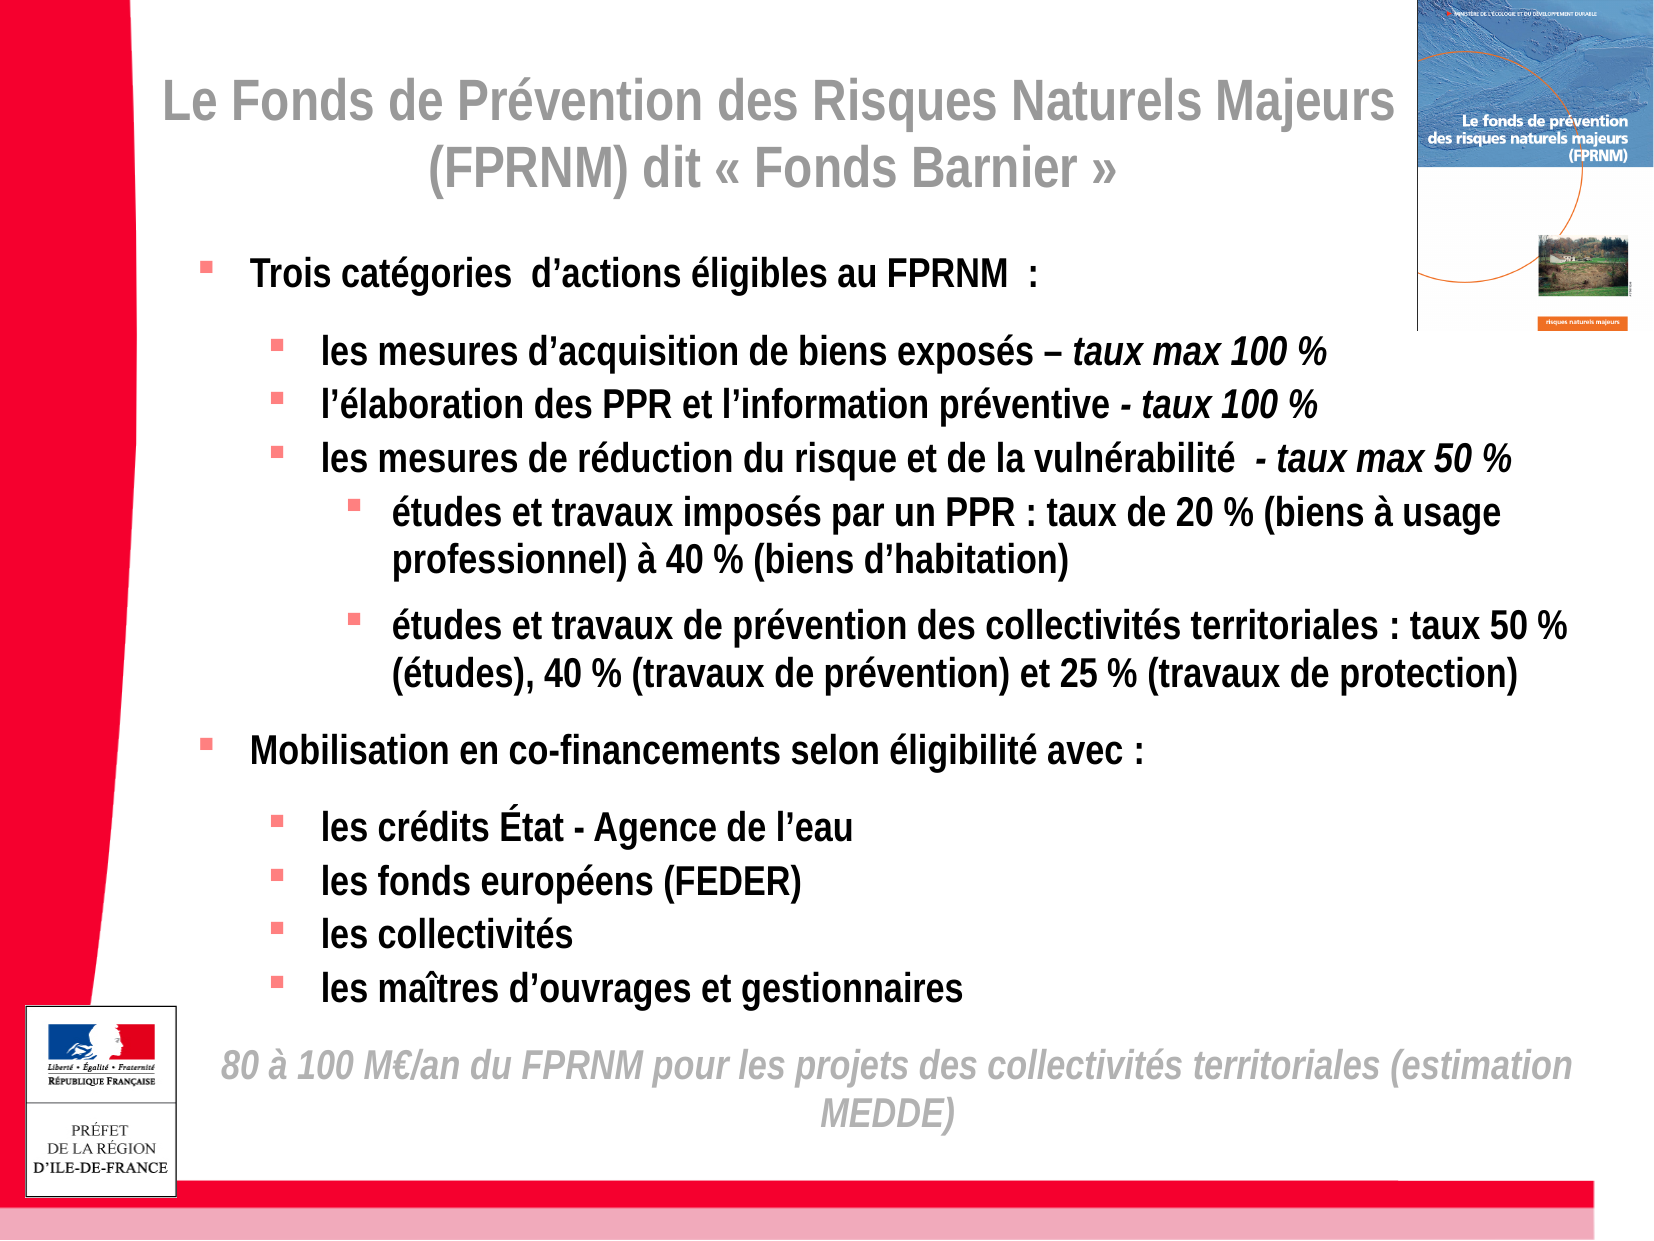

Le Fonds de Prévention des Risques Naturels Majeurs
(FPRNM) dit « Fonds Barnier »
# Trois catégories d’actions éligibles au FPRNM :
les mesures d’acquisition de biens exposés – taux max 100 %
l’élaboration des PPR et l’information préventive - taux 100 %
les mesures de réduction du risque et de la vulnérabilité - taux max 50 %
études et travaux imposés par un PPR : taux de 20 % (biens à usage professionnel) à 40 % (biens d’habitation)
études et travaux de prévention des collectivités territoriales : taux 50 % (études), 40 % (travaux de prévention) et 25 % (travaux de protection)
Mobilisation en co-financements selon éligibilité avec :
les crédits État - Agence de l’eau
les fonds européens (FEDER)
les collectivités
les maîtres d’ouvrages et gestionnaires
 80 à 100 M€/an du FPRNM pour les projets des collectivités territoriales (estimation MEDDE)